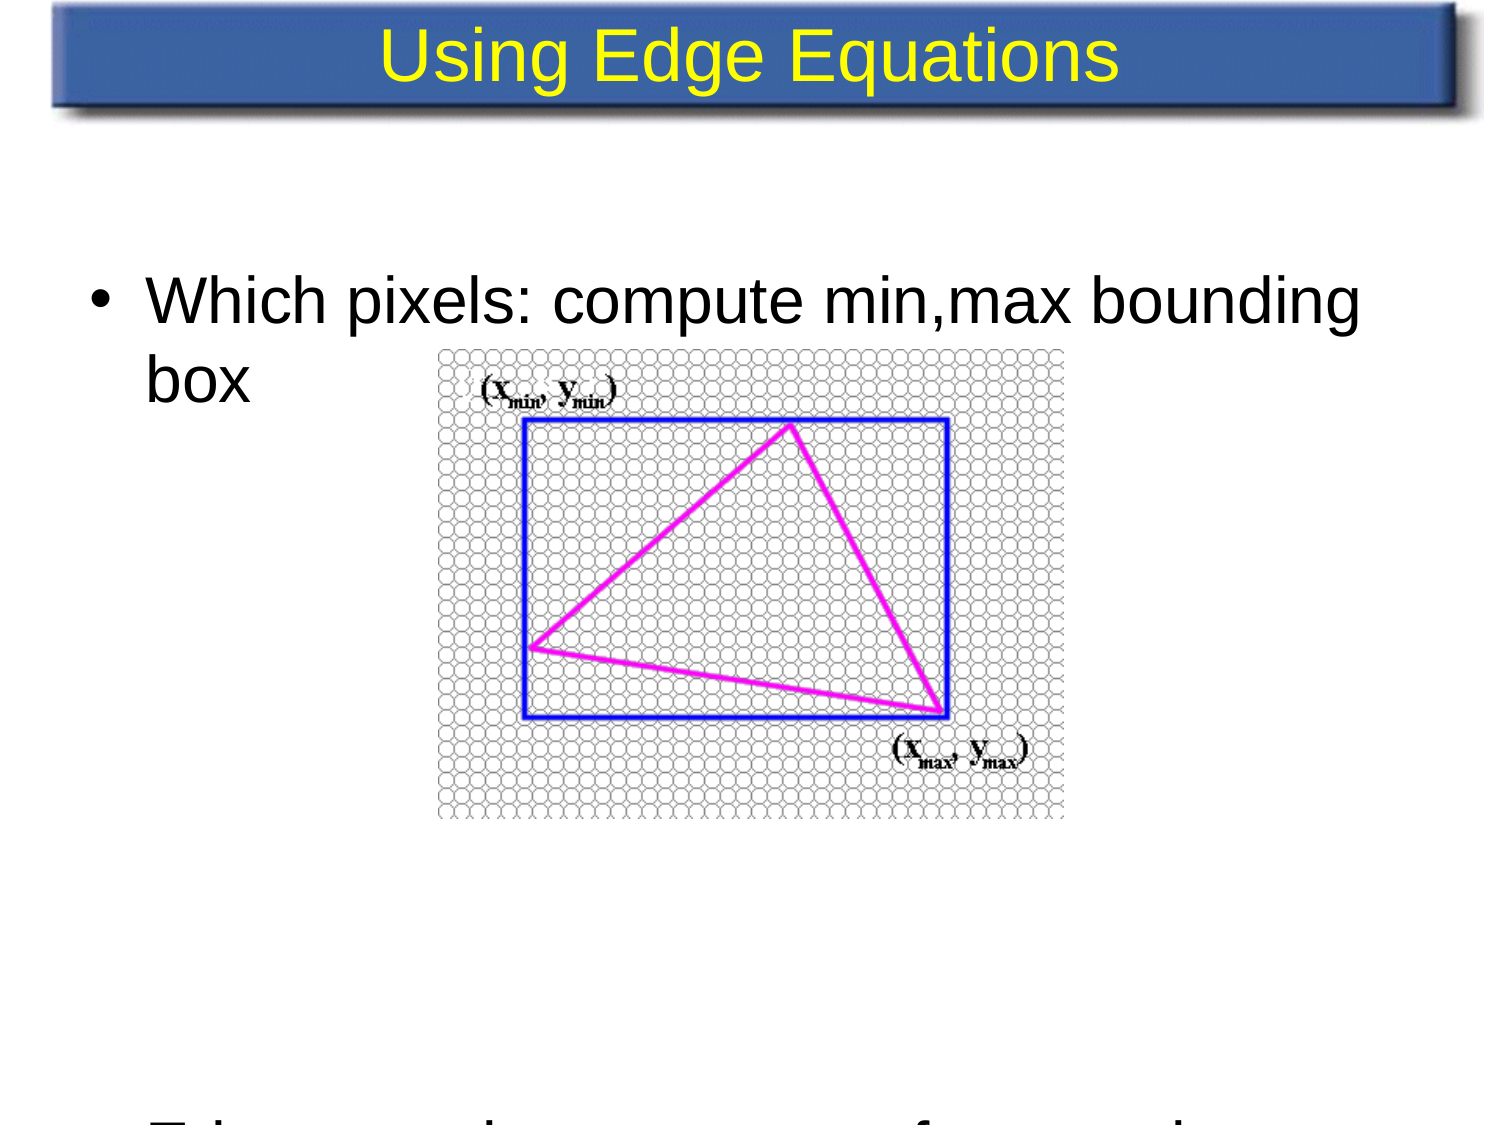

# Using Edge Equations
Which pixels: compute min,max bounding box
Edge equations: compute from vertices
Orientation: ensure area is positive (why?)